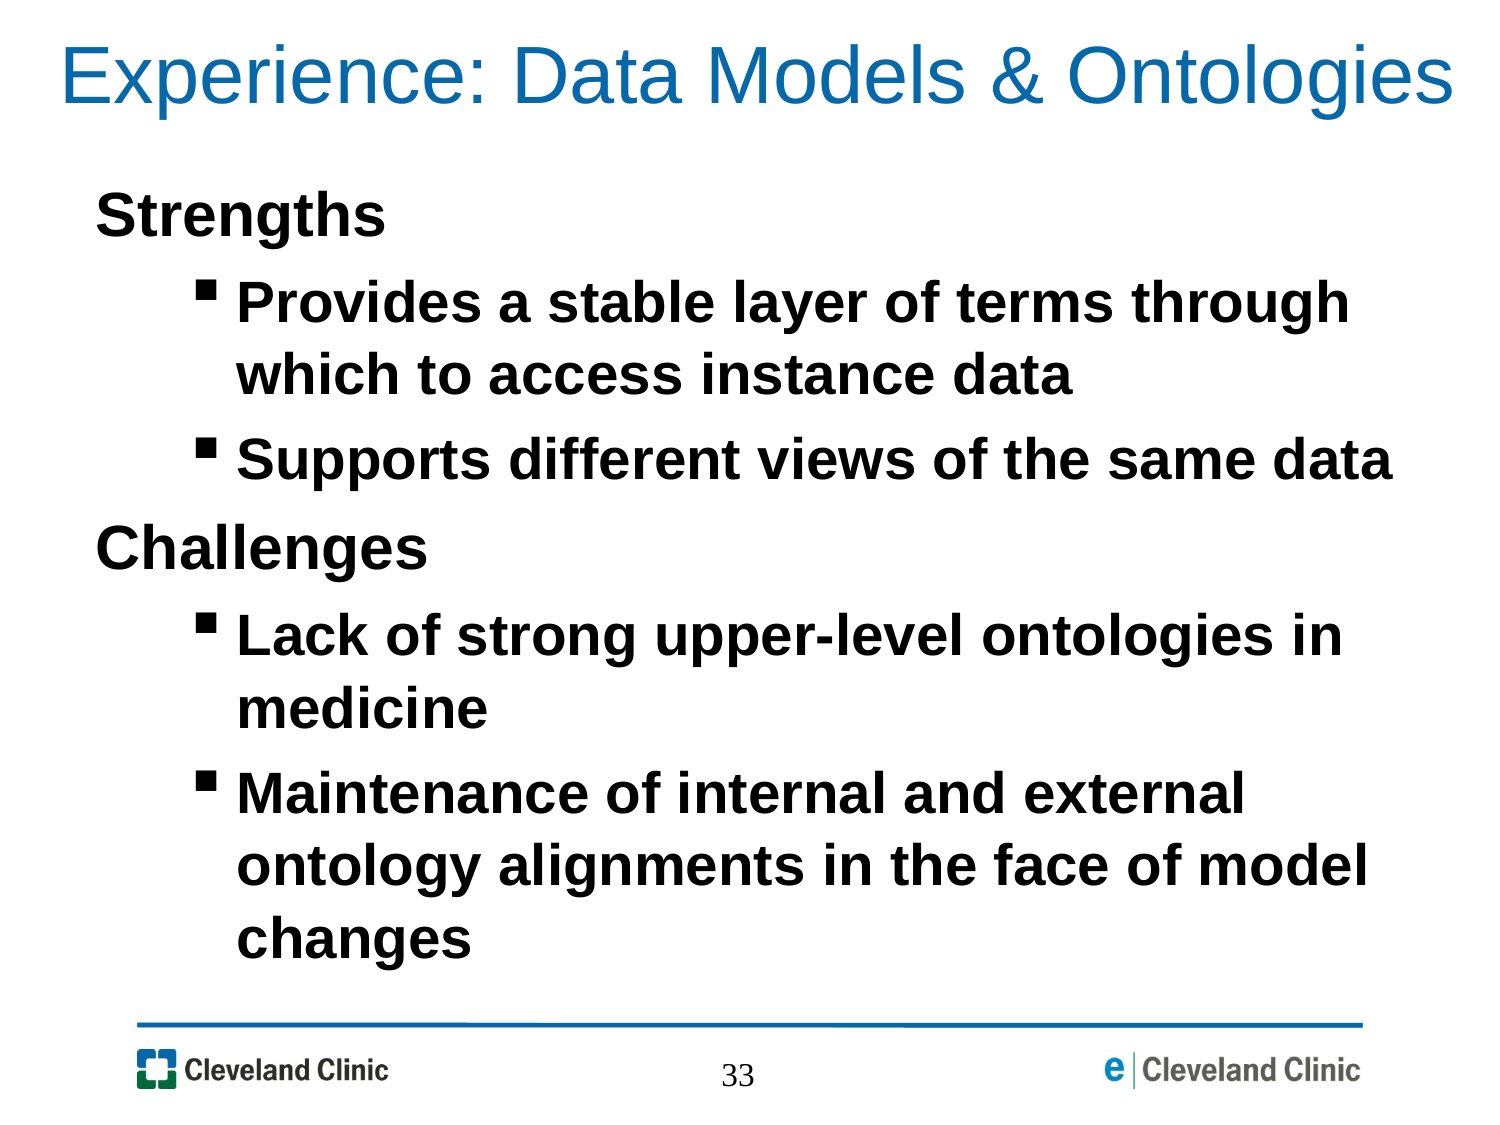

# Experience: Data Models & Ontologies
Strengths
Provides a stable layer of terms through which to access instance data
Supports different views of the same data
Challenges
Lack of strong upper-level ontologies in medicine
Maintenance of internal and external ontology alignments in the face of model changes
33